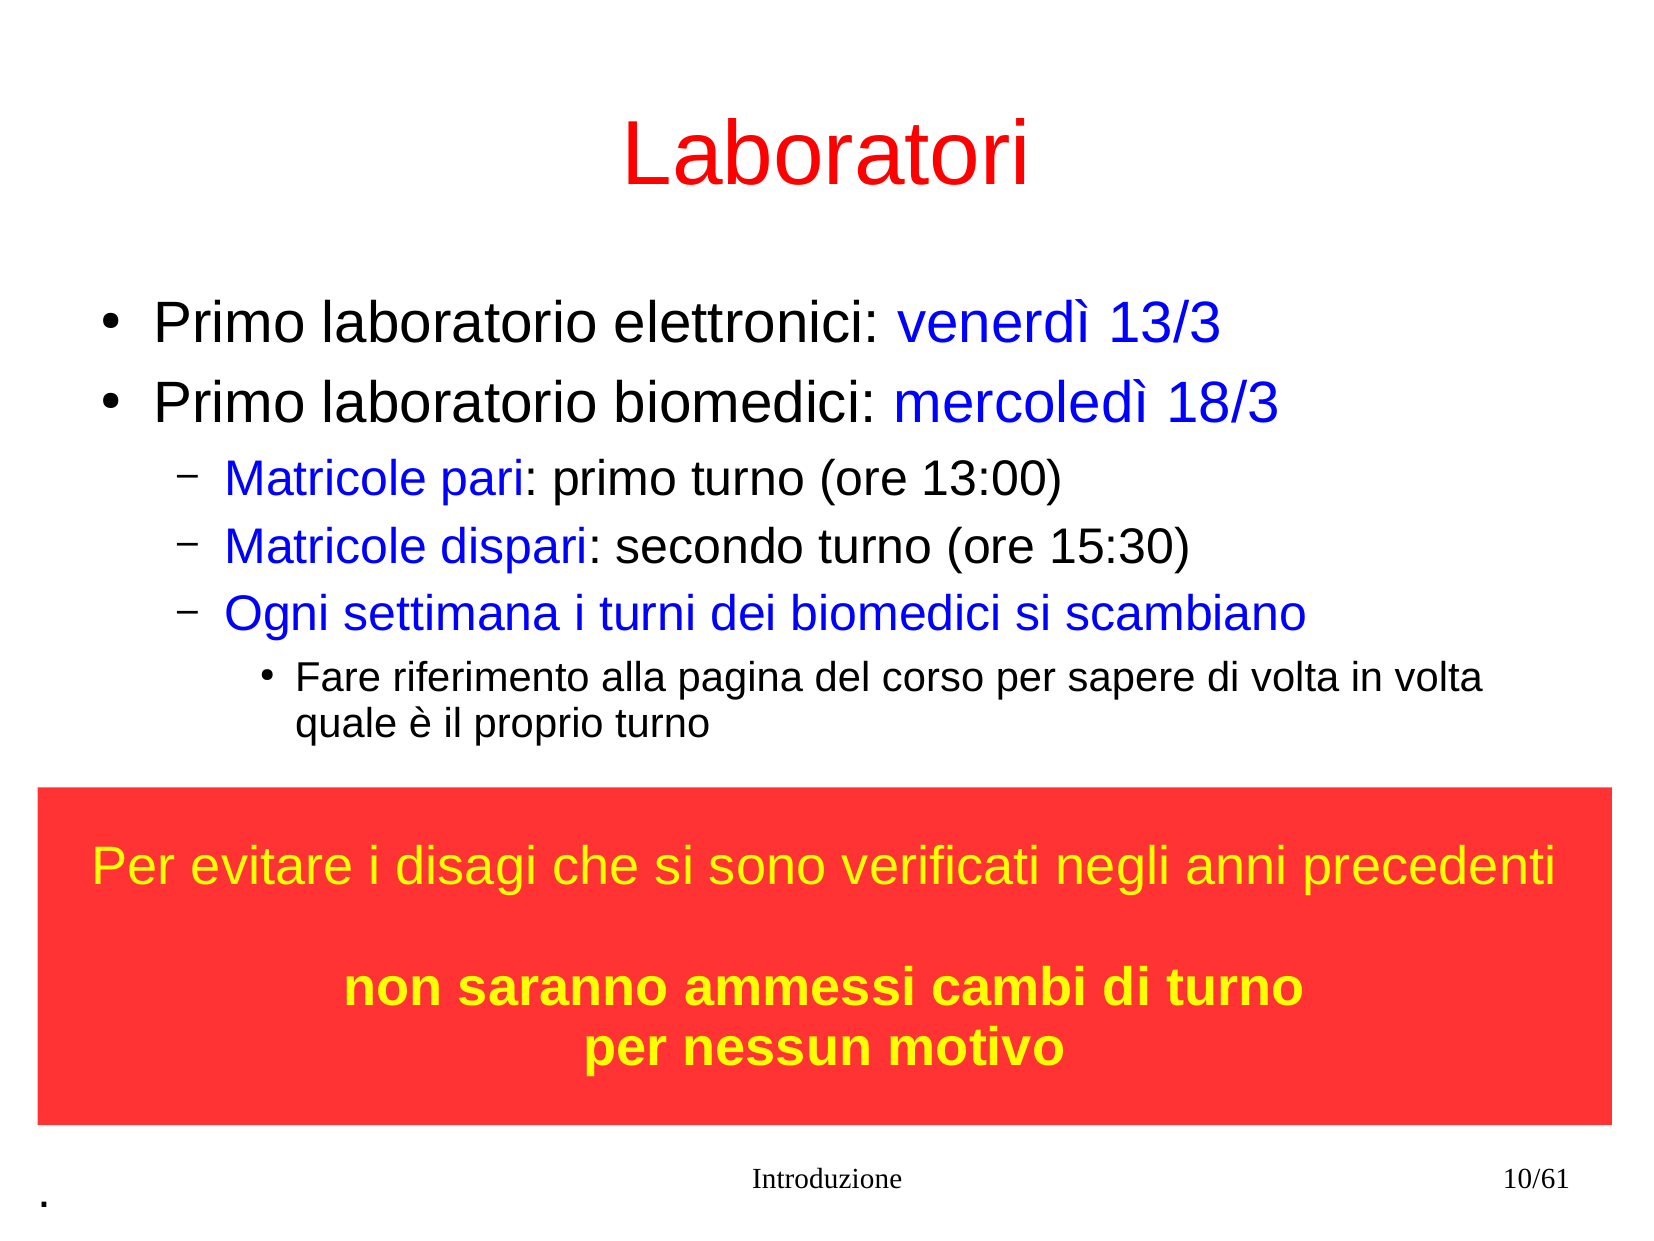

# Laboratori
Primo laboratorio elettronici: venerdì 13/3
Primo laboratorio biomedici: mercoledì 18/3
Matricole pari: primo turno (ore 13:00)
Matricole dispari: secondo turno (ore 15:30)
Ogni settimana i turni dei biomedici si scambiano
Fare riferimento alla pagina del corso per sapere di volta in volta quale è il proprio turno
Per evitare i disagi che si sono verificati negli anni precedenti
non saranno ammessi cambi di turno
per nessun motivo
.
Introduzione
10